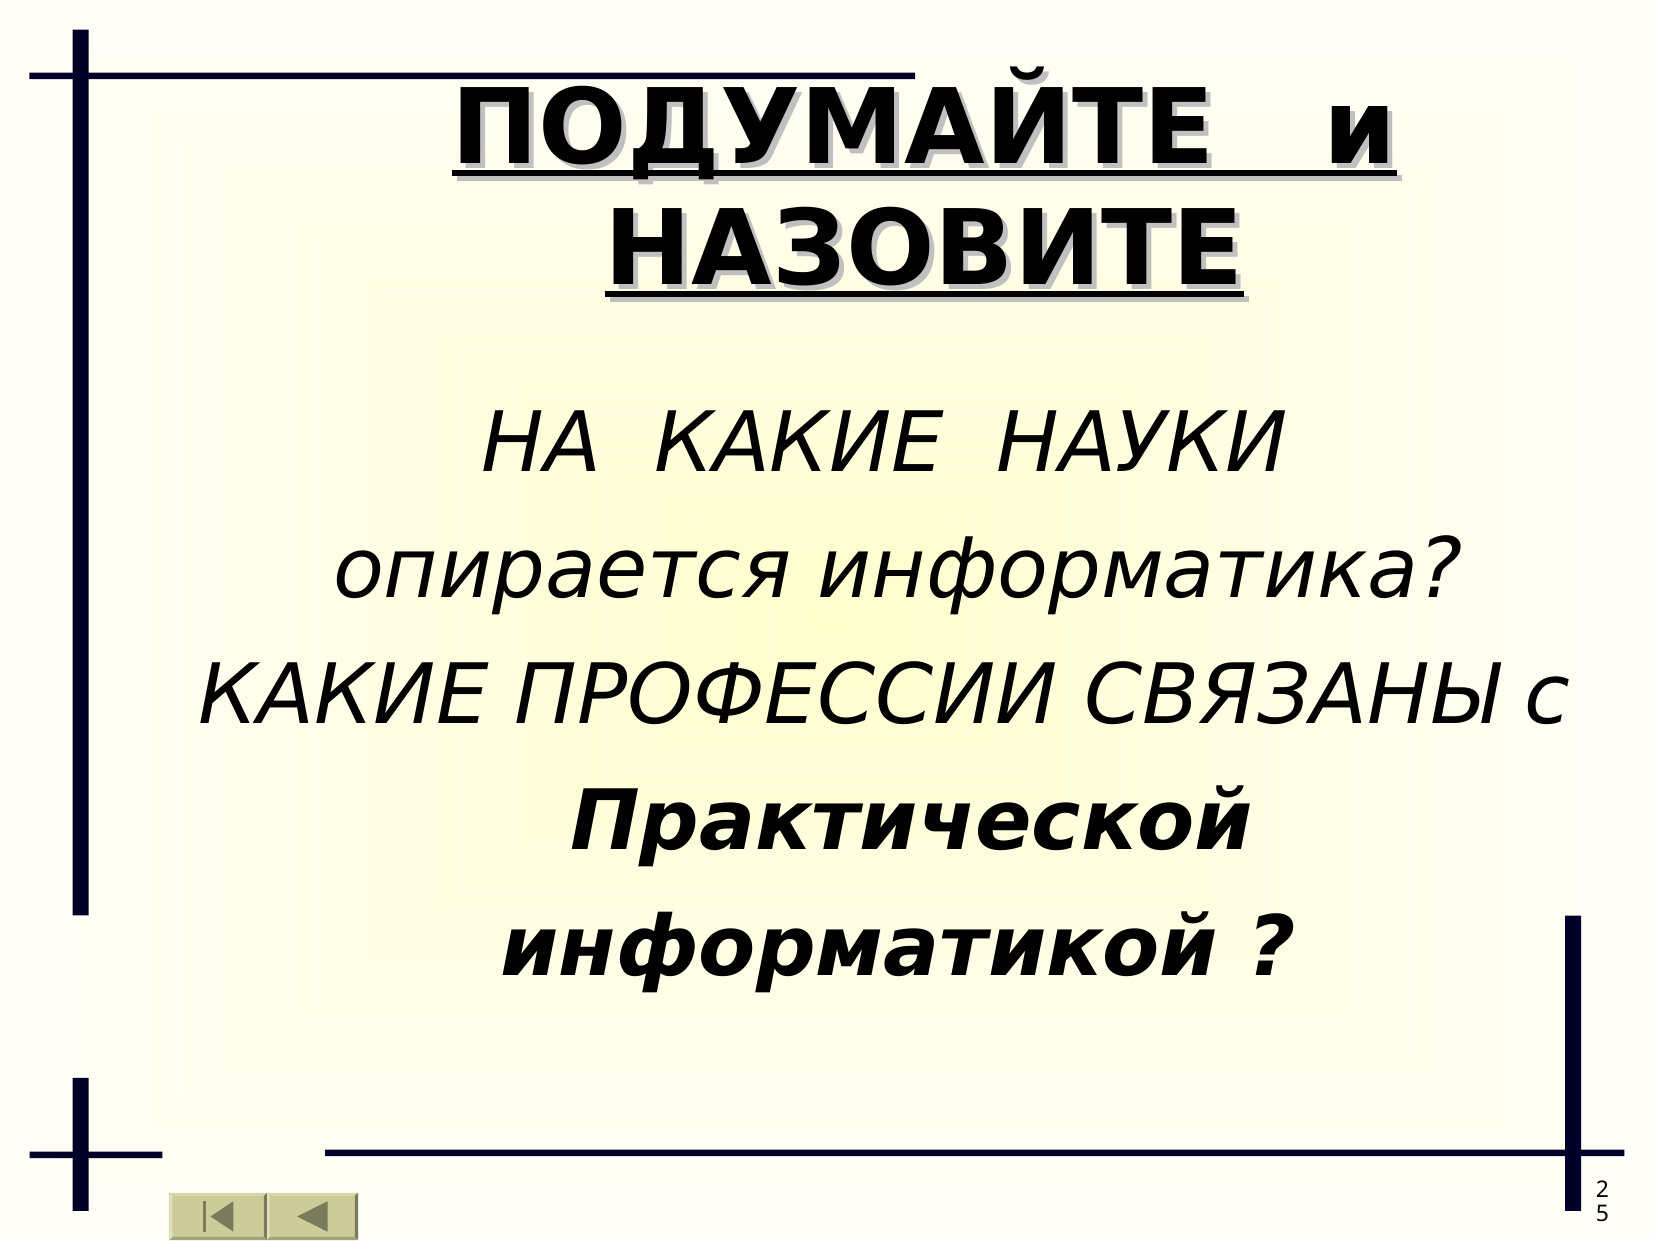

ПОДУМАЙТЕ и НАЗОВИТЕ
НА КАКИЕ НАУКИ
опирается информатика?
КАКИЕ ПРОФЕССИИ СВЯЗАНЫ с Практической информатикой ?